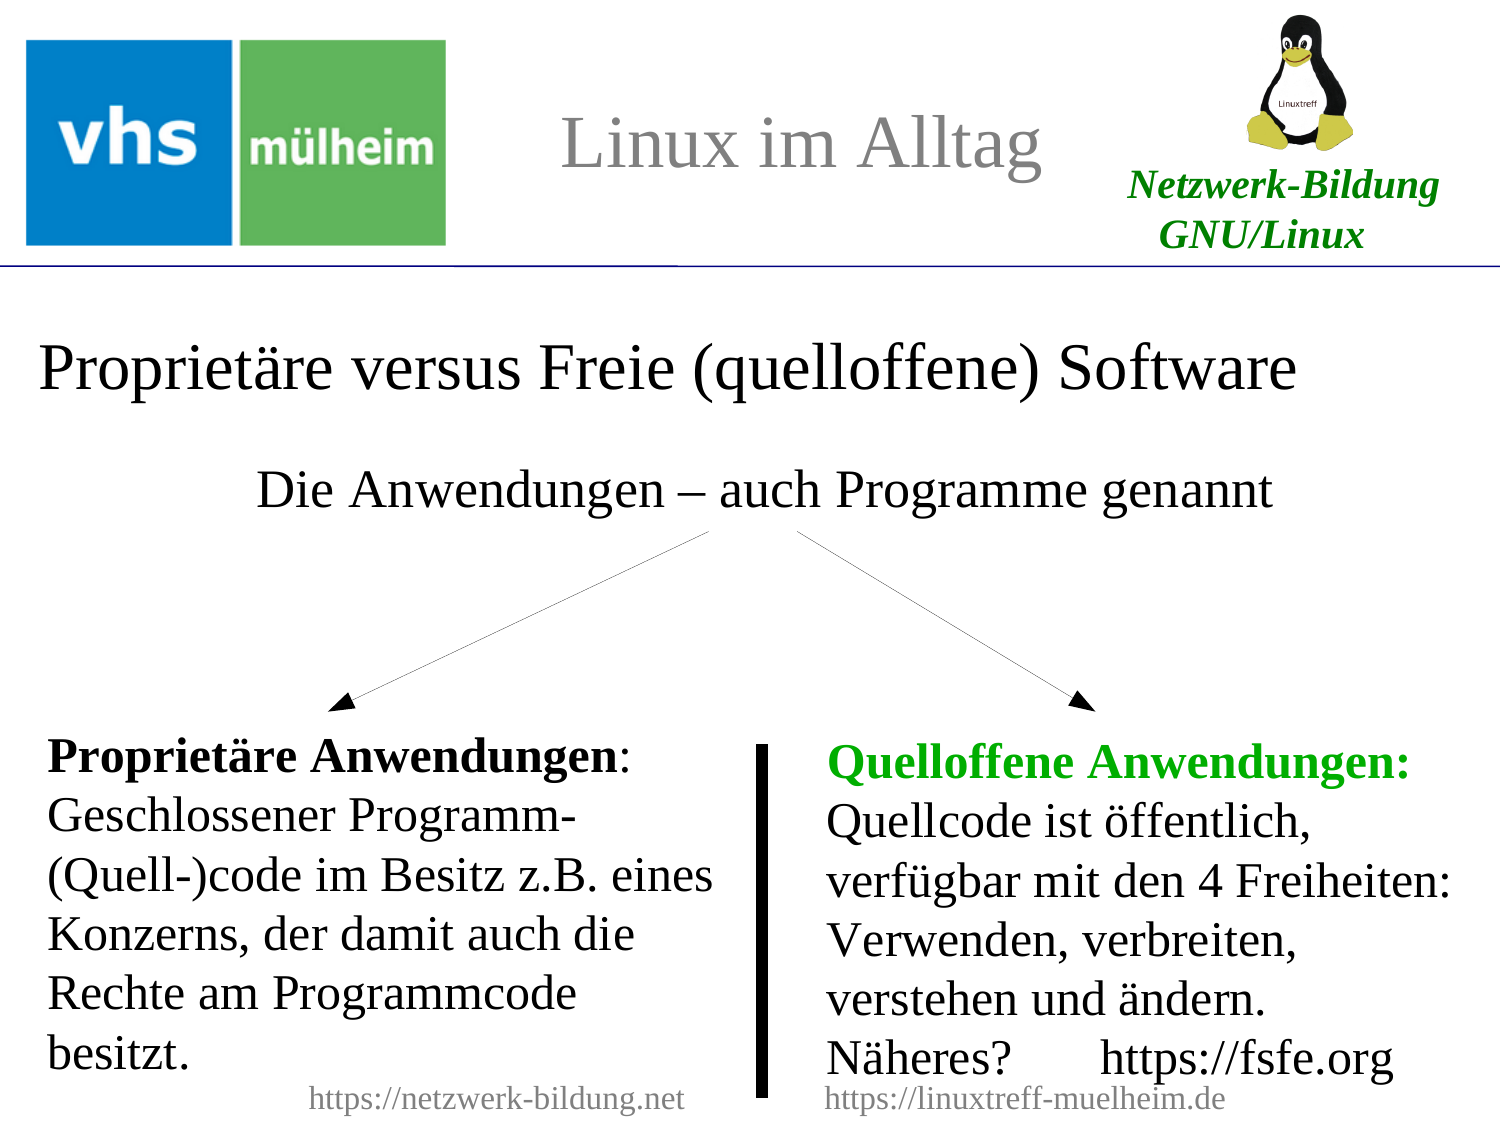

Linux im Alltag
Netzwerk-Bildung
 GNU/Linux
Proprietäre versus Freie (quelloffene) Software
Die Anwendungen – auch Programme genannt
Proprietäre Anwendungen:
Geschlossener Programm- (Quell-)code im Besitz z.B. eines Konzerns, der damit auch die Rechte am Programmcode besitzt.
Quelloffene Anwendungen:
Quellcode ist öffentlich, verfügbar mit den 4 Freiheiten:
Verwenden, verbreiten, verstehen und ändern.
Näheres? https://fsfe.org
https://netzwerk-bildung.net		https://linuxtreff-muelheim.de